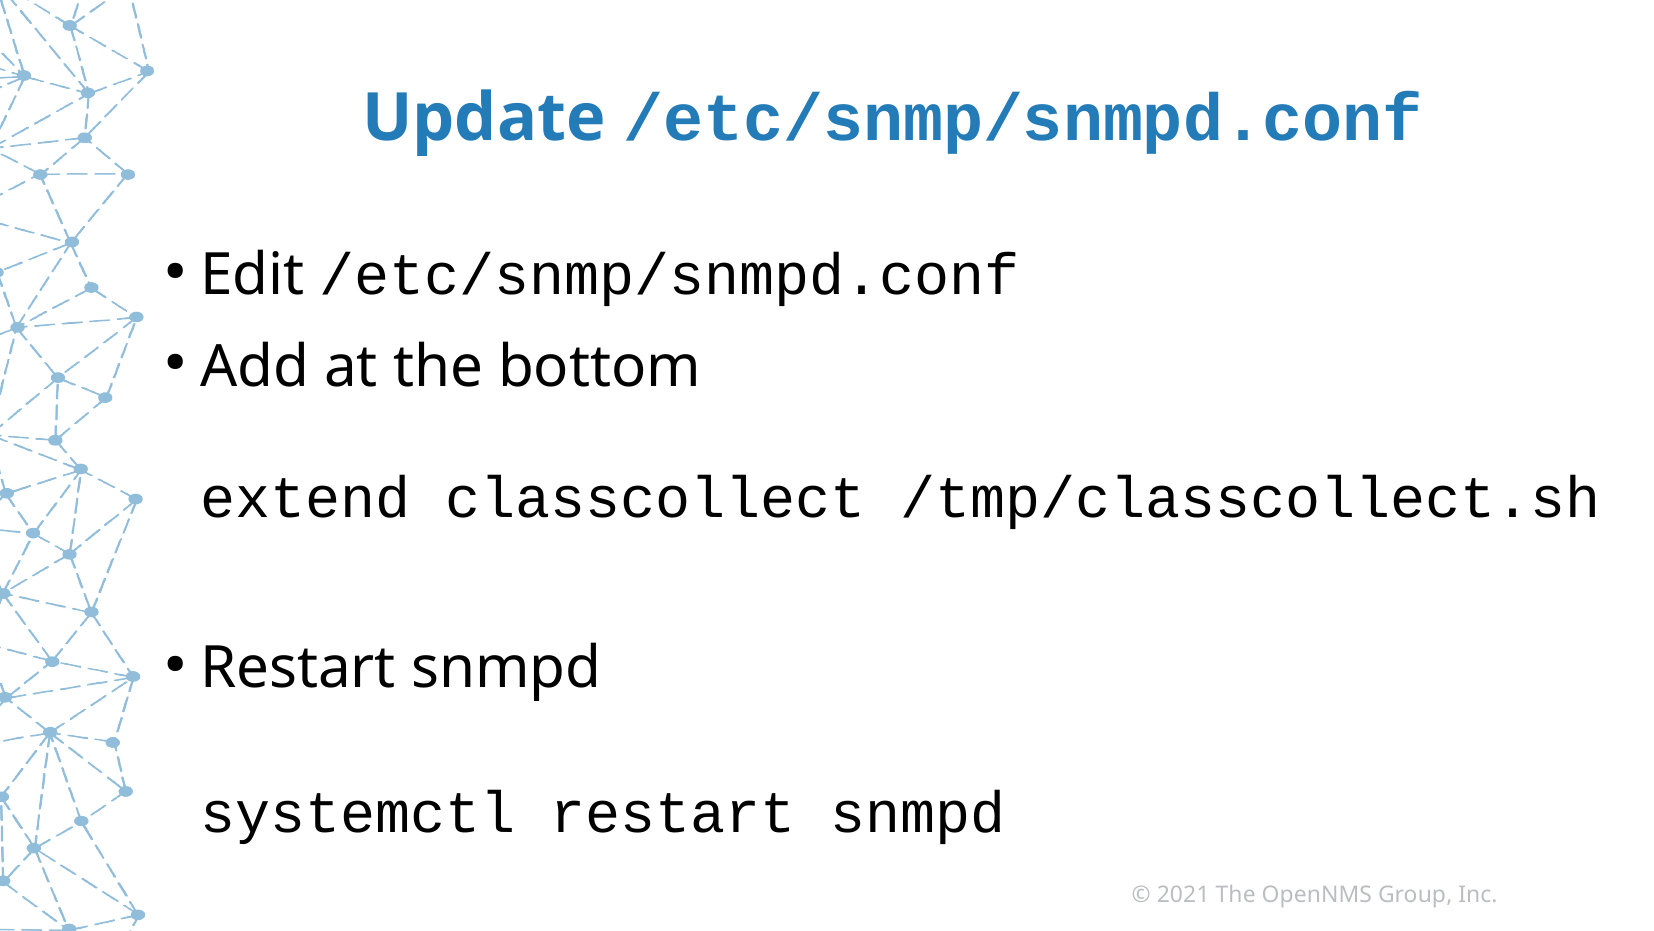

# Update /etc/snmp/snmpd.conf
Edit /etc/snmp/snmpd.conf
Add at the bottom
extend classcollect /tmp/classcollect.sh
Restart snmpd
systemctl restart snmpd